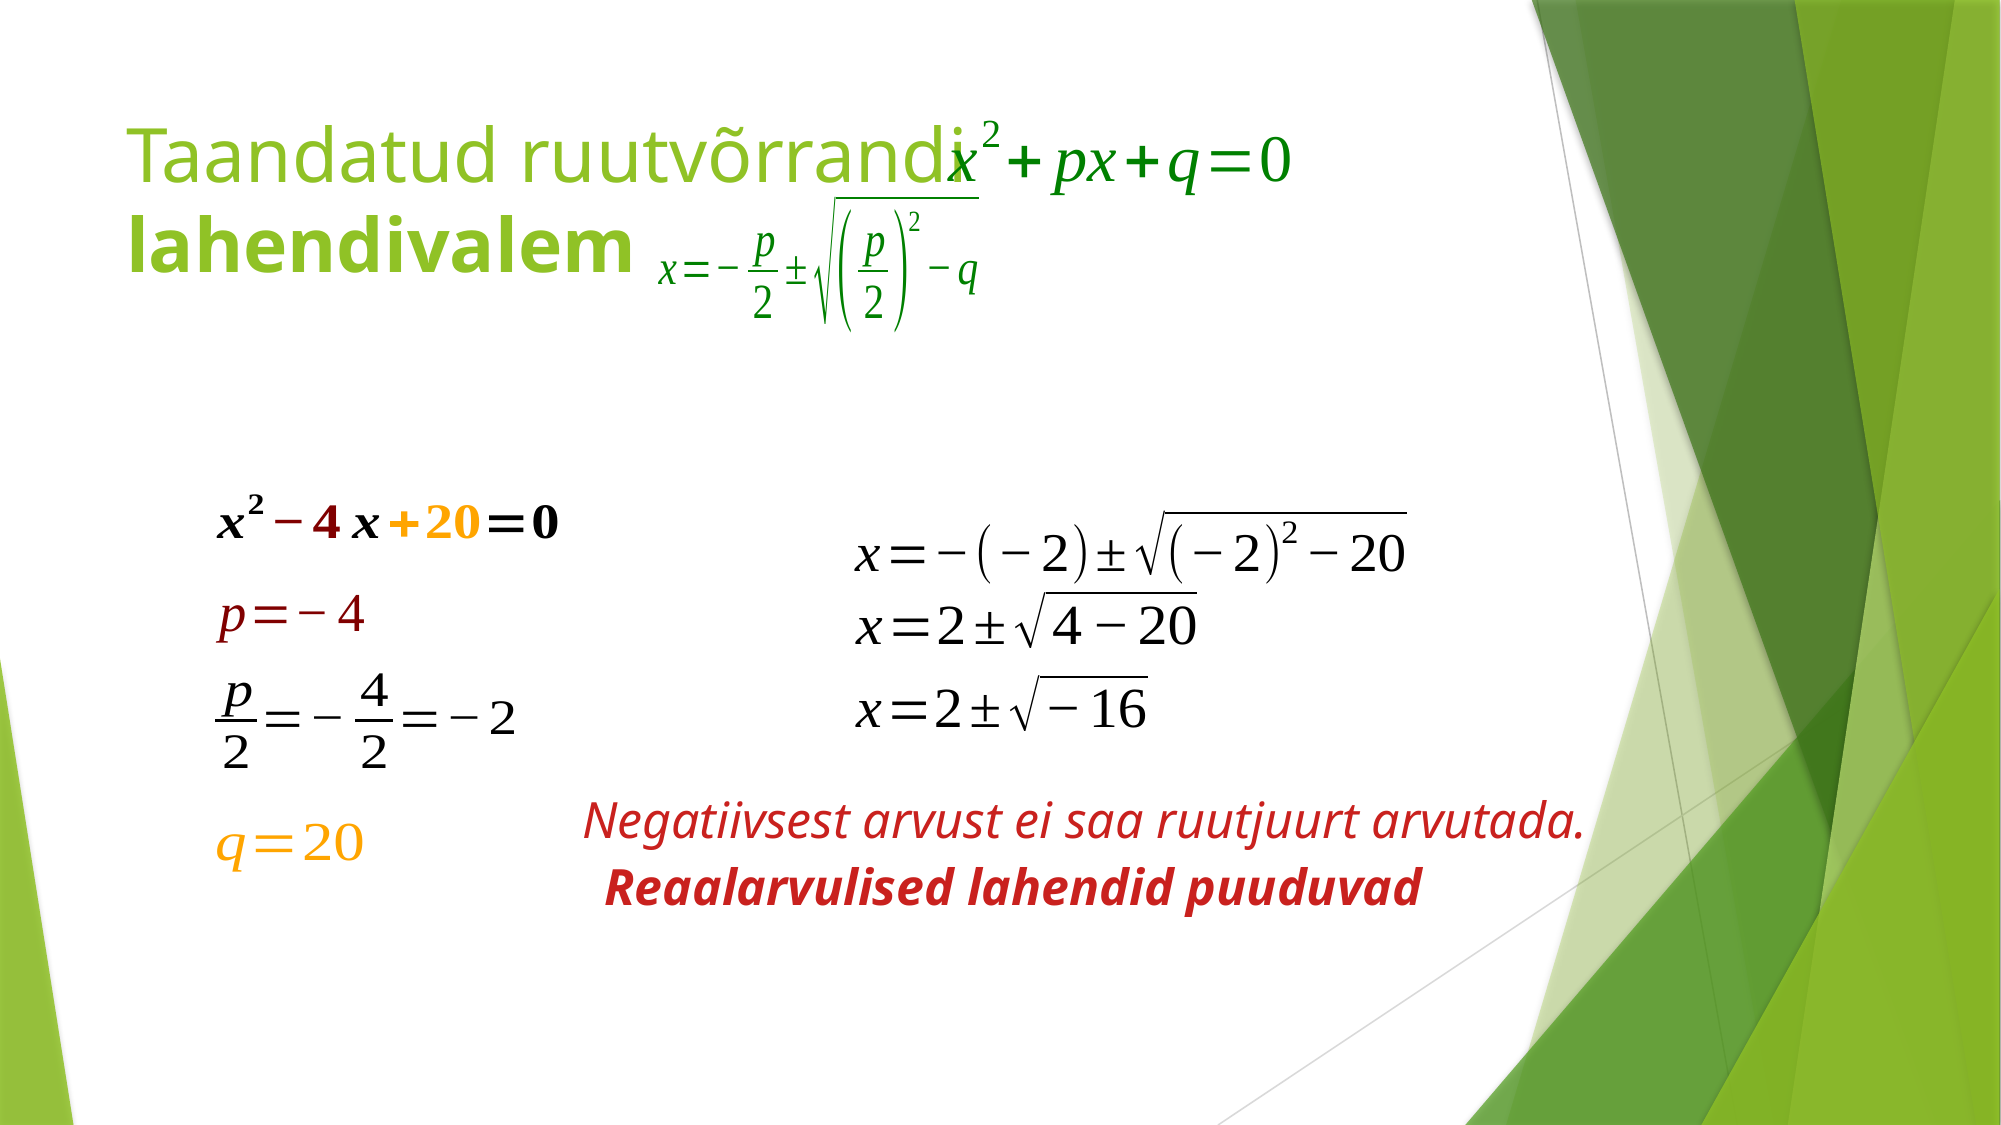

# Taandatud ruutvõrrandi lahendivalem
Negatiivsest arvust ei saa ruutjuurt arvutada.
Reaalarvulised lahendid puuduvad